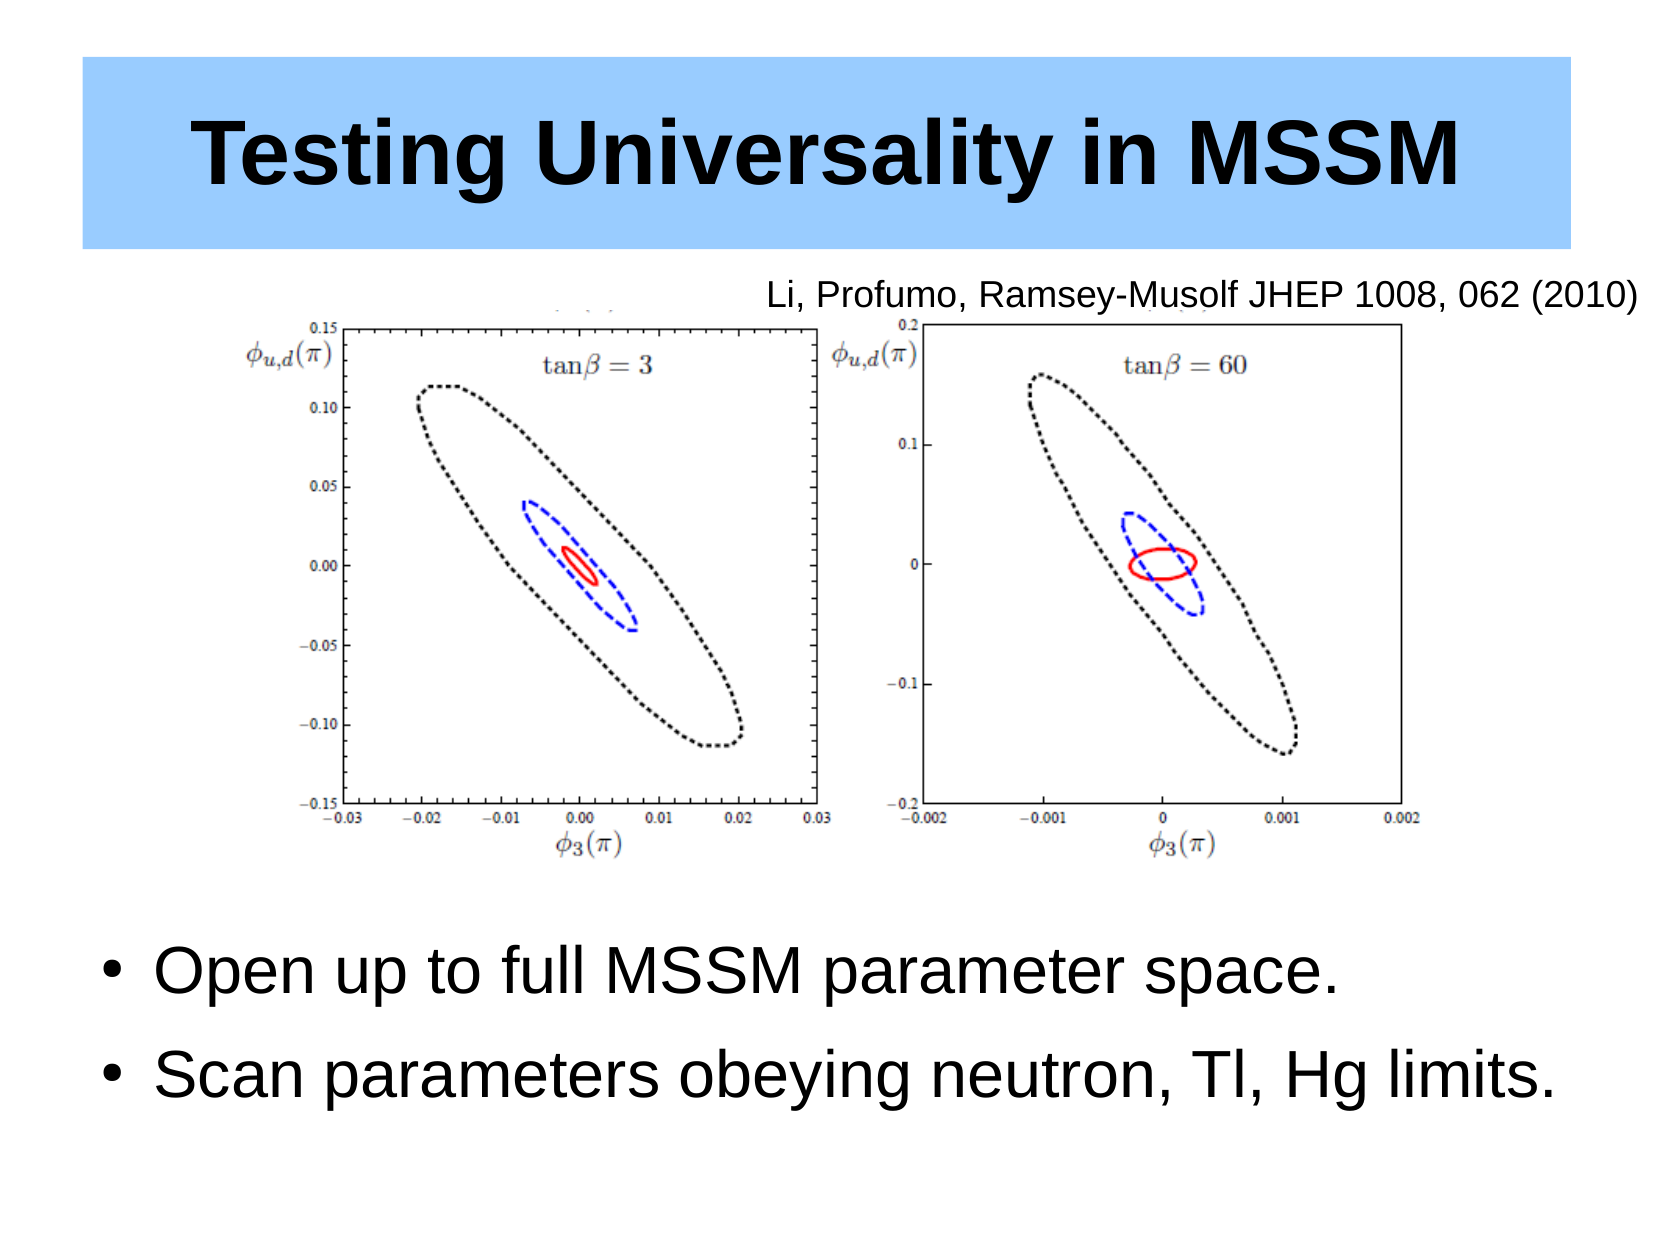

# Testing Universality in MSSM
Li, Profumo, Ramsey-Musolf JHEP 1008, 062 (2010)
Open up to full MSSM parameter space.
Scan parameters obeying neutron, Tl, Hg limits.